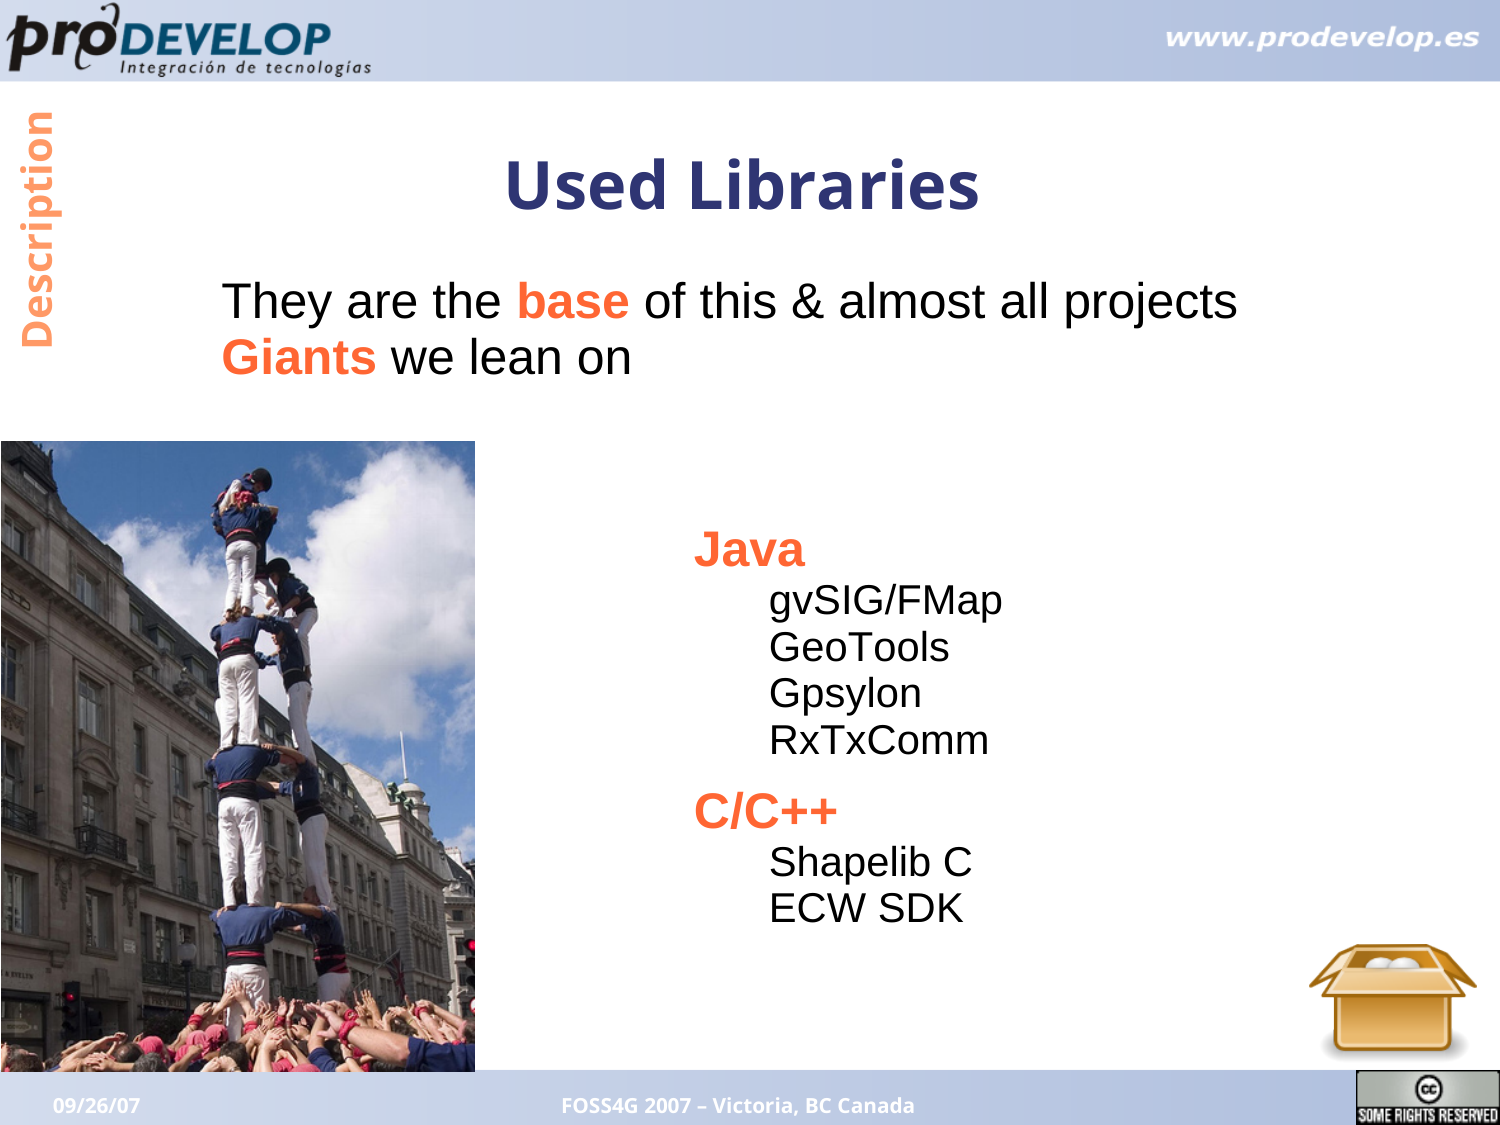

# Used Libraries
Description
They are the base of this & almost all projects
Giants we lean on
Java
gvSIG/FMap
GeoTools
Gpsylon
RxTxComm
C/C++
Shapelib C
ECW SDK
25/10/2006
16
Plan Difusión Interna gvSIG v. 2.0